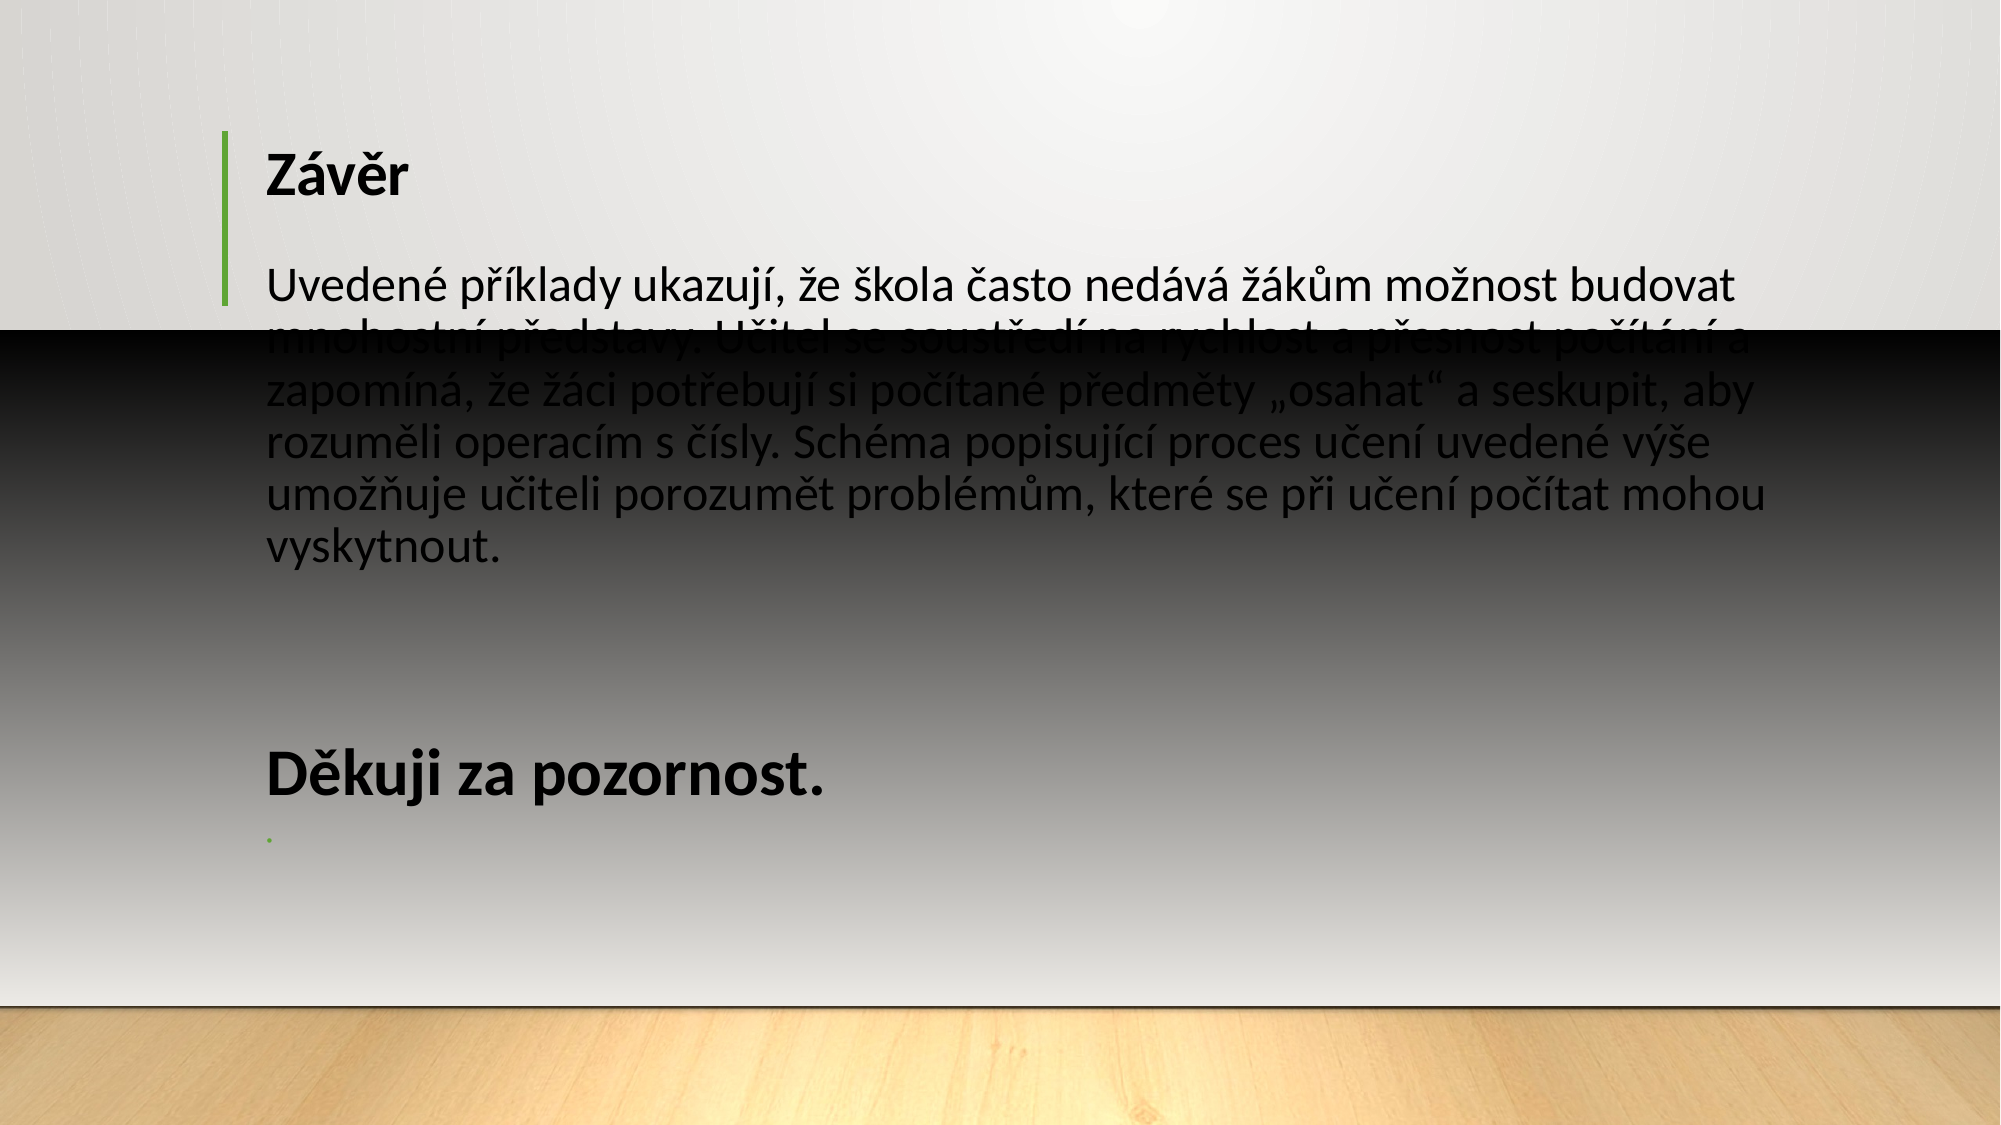

# Závěr
Uvedené příklady ukazují, že škola často nedává žákům možnost budovat mnohostní představy. Učitel se soustředí na rychlost a přesnost počítání a zapomíná, že žáci potřebují si počítané předměty „osahat“ a seskupit, aby rozuměli operacím s čísly. Schéma popisující proces učení uvedené výše umožňuje učiteli porozumět problémům, které se při učení počítat mohou vyskytnout.
Děkuji za pozornost.